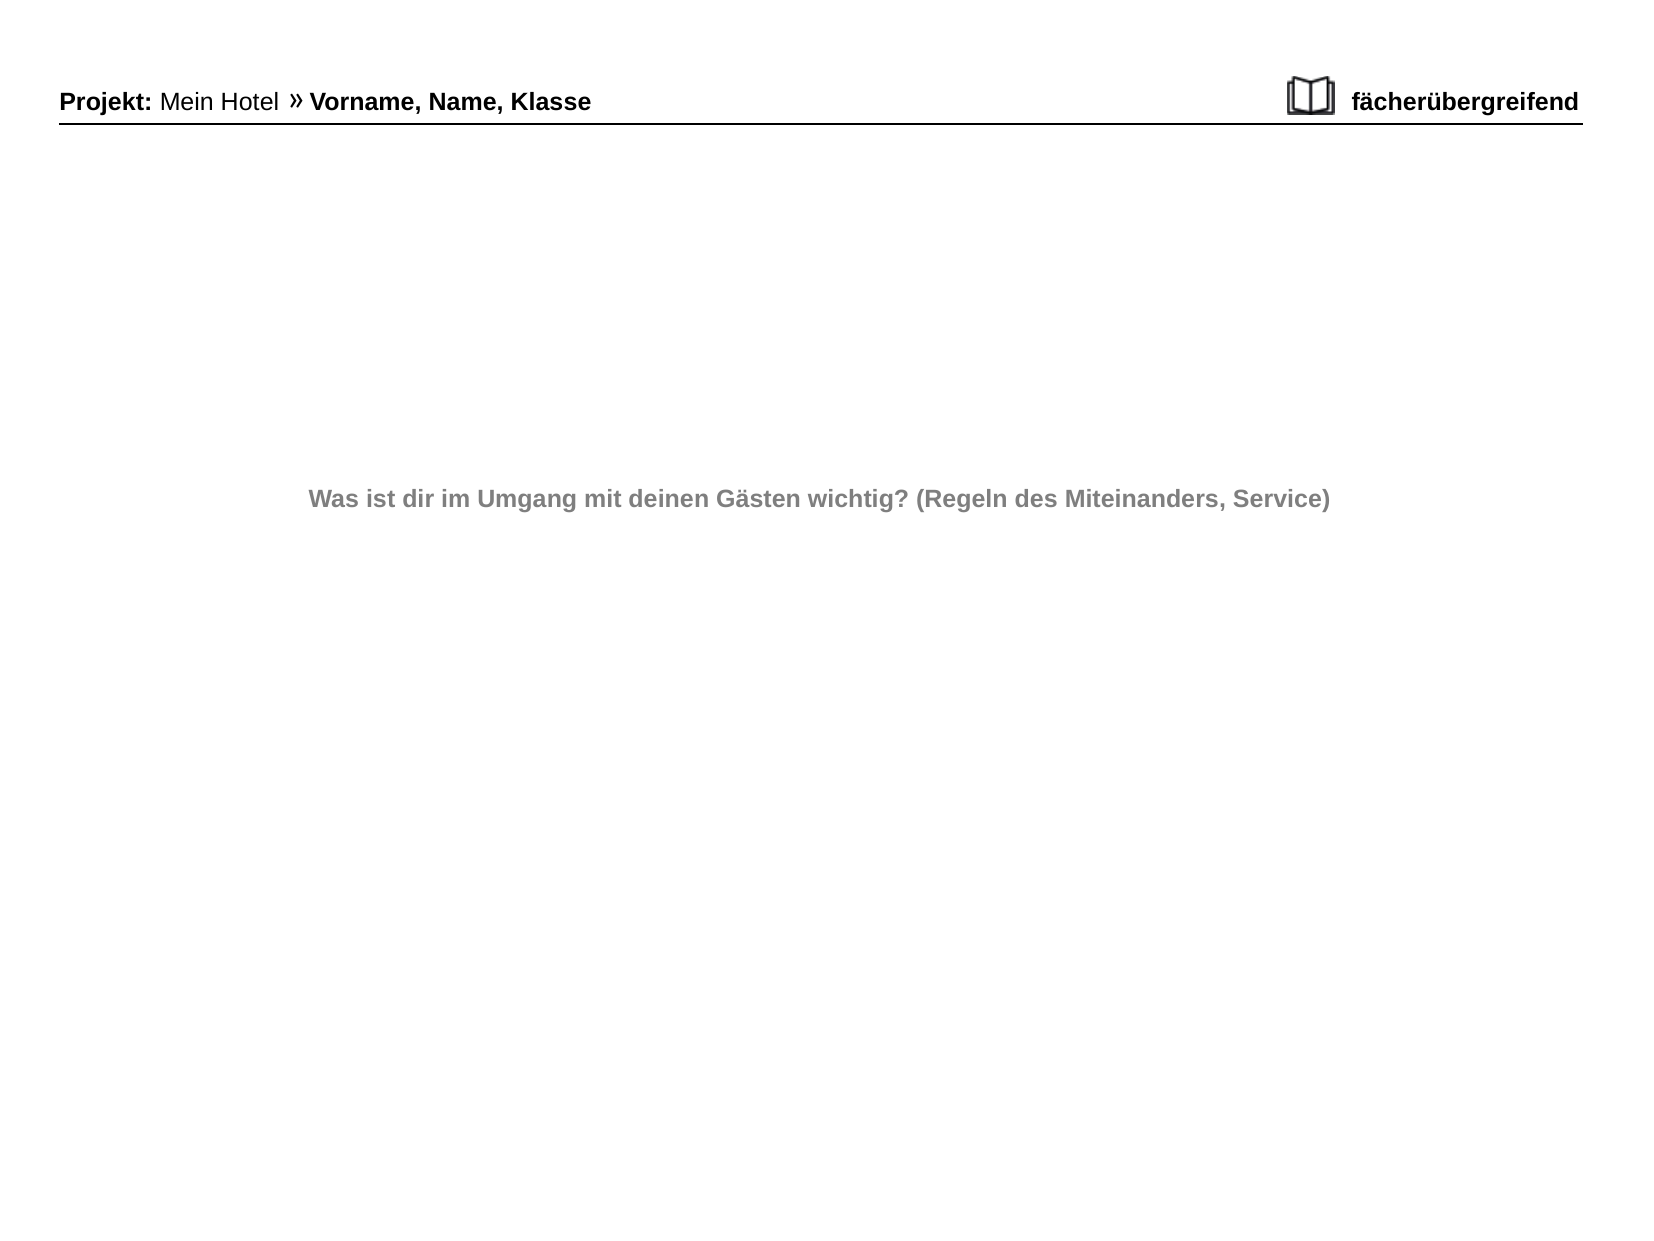

Projekt: Mein Hotel » Vorname, Name, Klasse						 fächerübergreifend
Was ist dir im Umgang mit deinen Gästen wichtig? (Regeln des Miteinanders, Service)